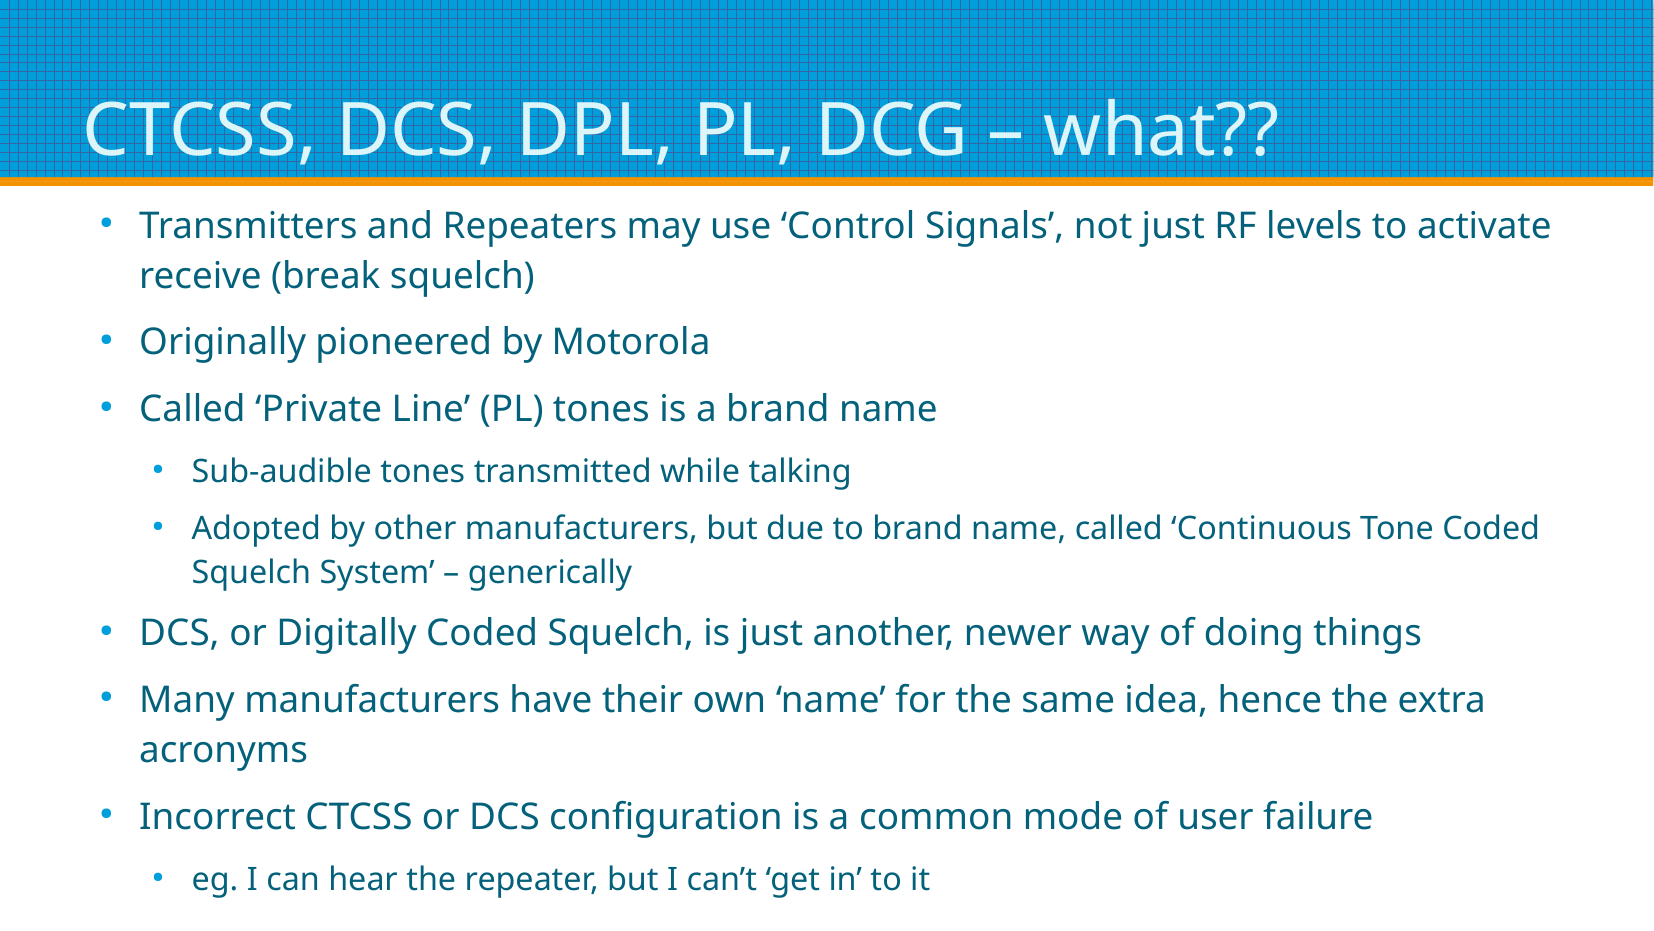

# CTCSS, DCS, DPL, PL, DCG – what??
Transmitters and Repeaters may use ‘Control Signals’, not just RF levels to activate receive (break squelch)
Originally pioneered by Motorola
Called ‘Private Line’ (PL) tones is a brand name
Sub-audible tones transmitted while talking
Adopted by other manufacturers, but due to brand name, called ‘Continuous Tone Coded Squelch System’ – generically
DCS, or Digitally Coded Squelch, is just another, newer way of doing things
Many manufacturers have their own ‘name’ for the same idea, hence the extra acronyms
Incorrect CTCSS or DCS configuration is a common mode of user failure
eg. I can hear the repeater, but I can’t ‘get in’ to it